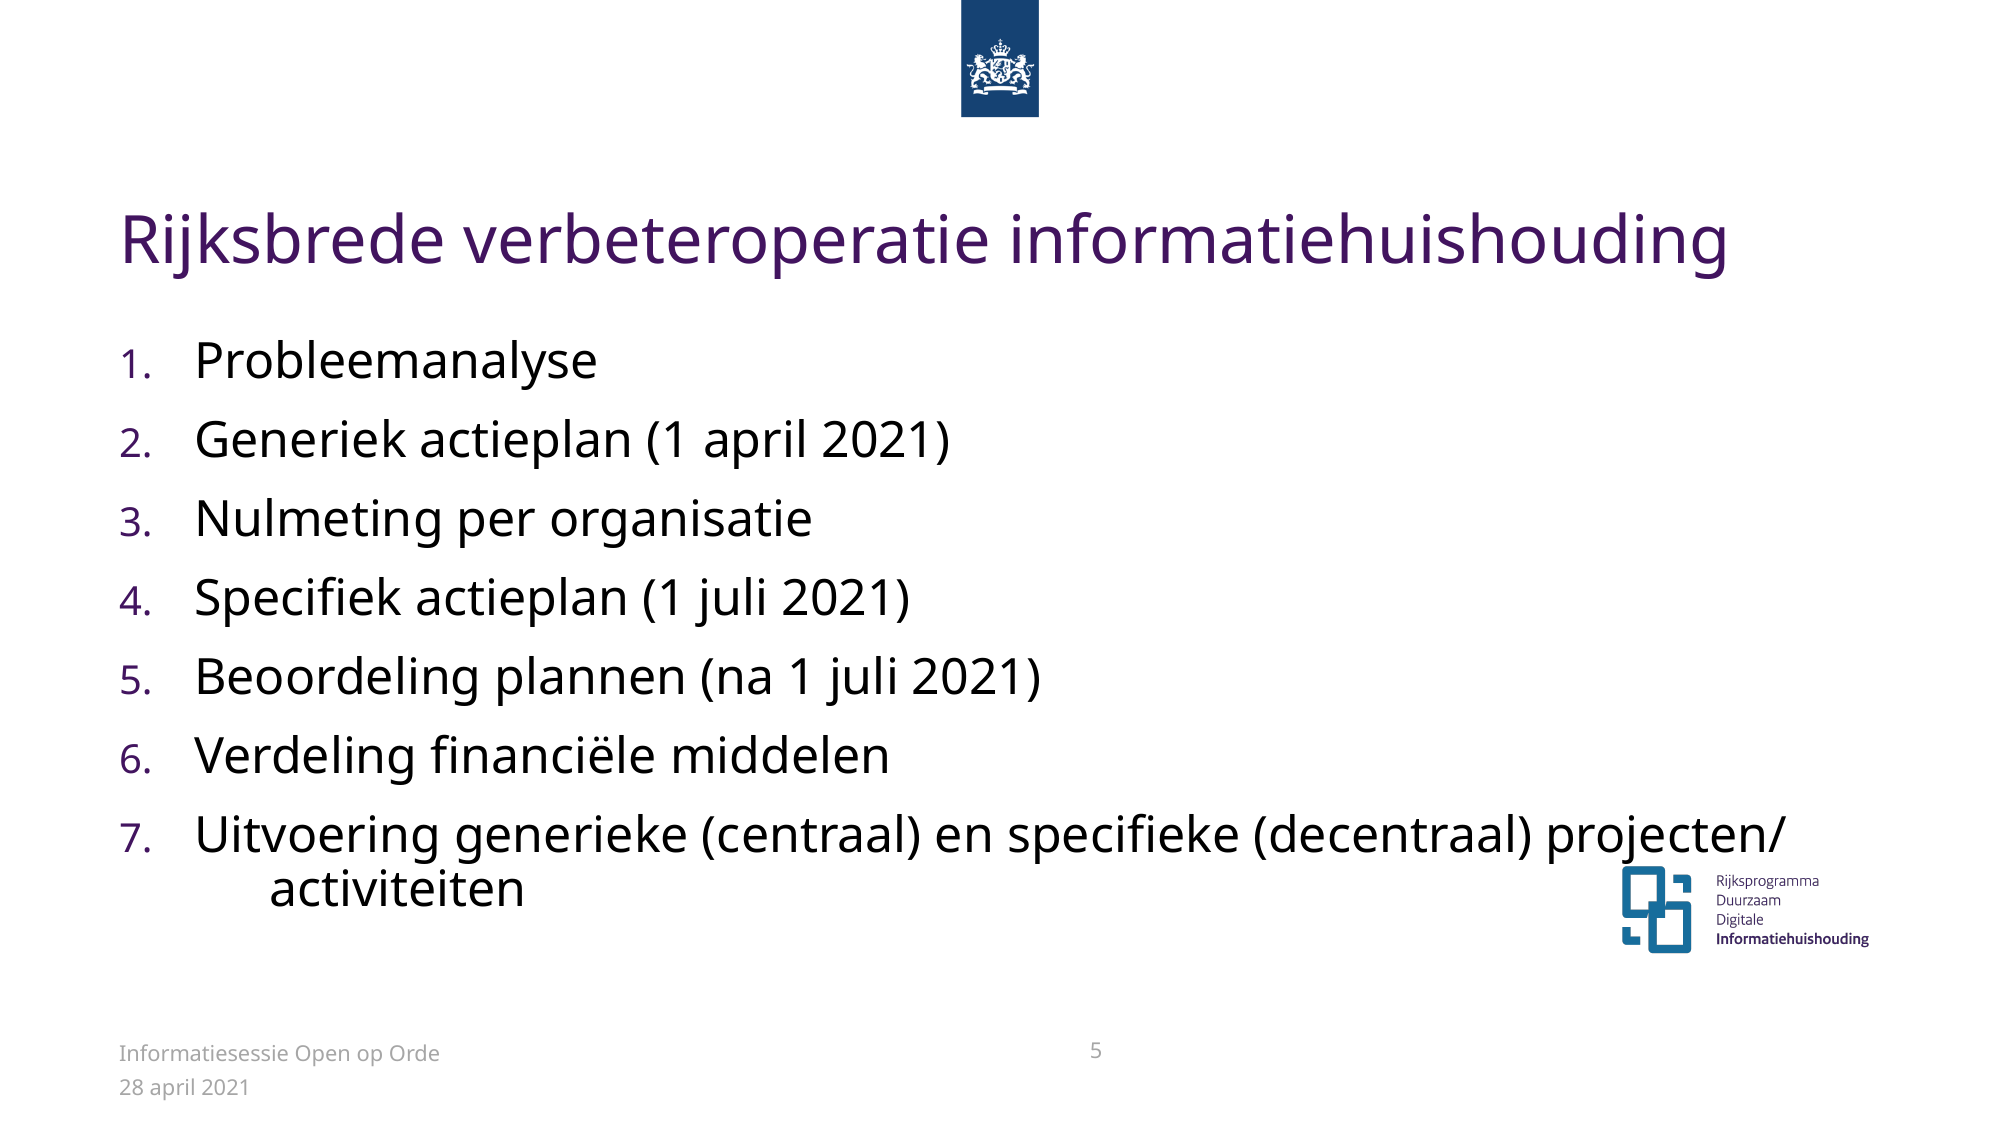

Rijksbrede verbeteroperatie informatiehuishouding
# Probleemanalyse
Generiek actieplan (1 april 2021)
Nulmeting per organisatie
Specifiek actieplan (1 juli 2021)
Beoordeling plannen (na 1 juli 2021)
Verdeling financiële middelen
Uitvoering generieke (centraal) en specifieke (decentraal) projecten/ activiteiten
Informatiesessie Open op Orde
28 april 2021